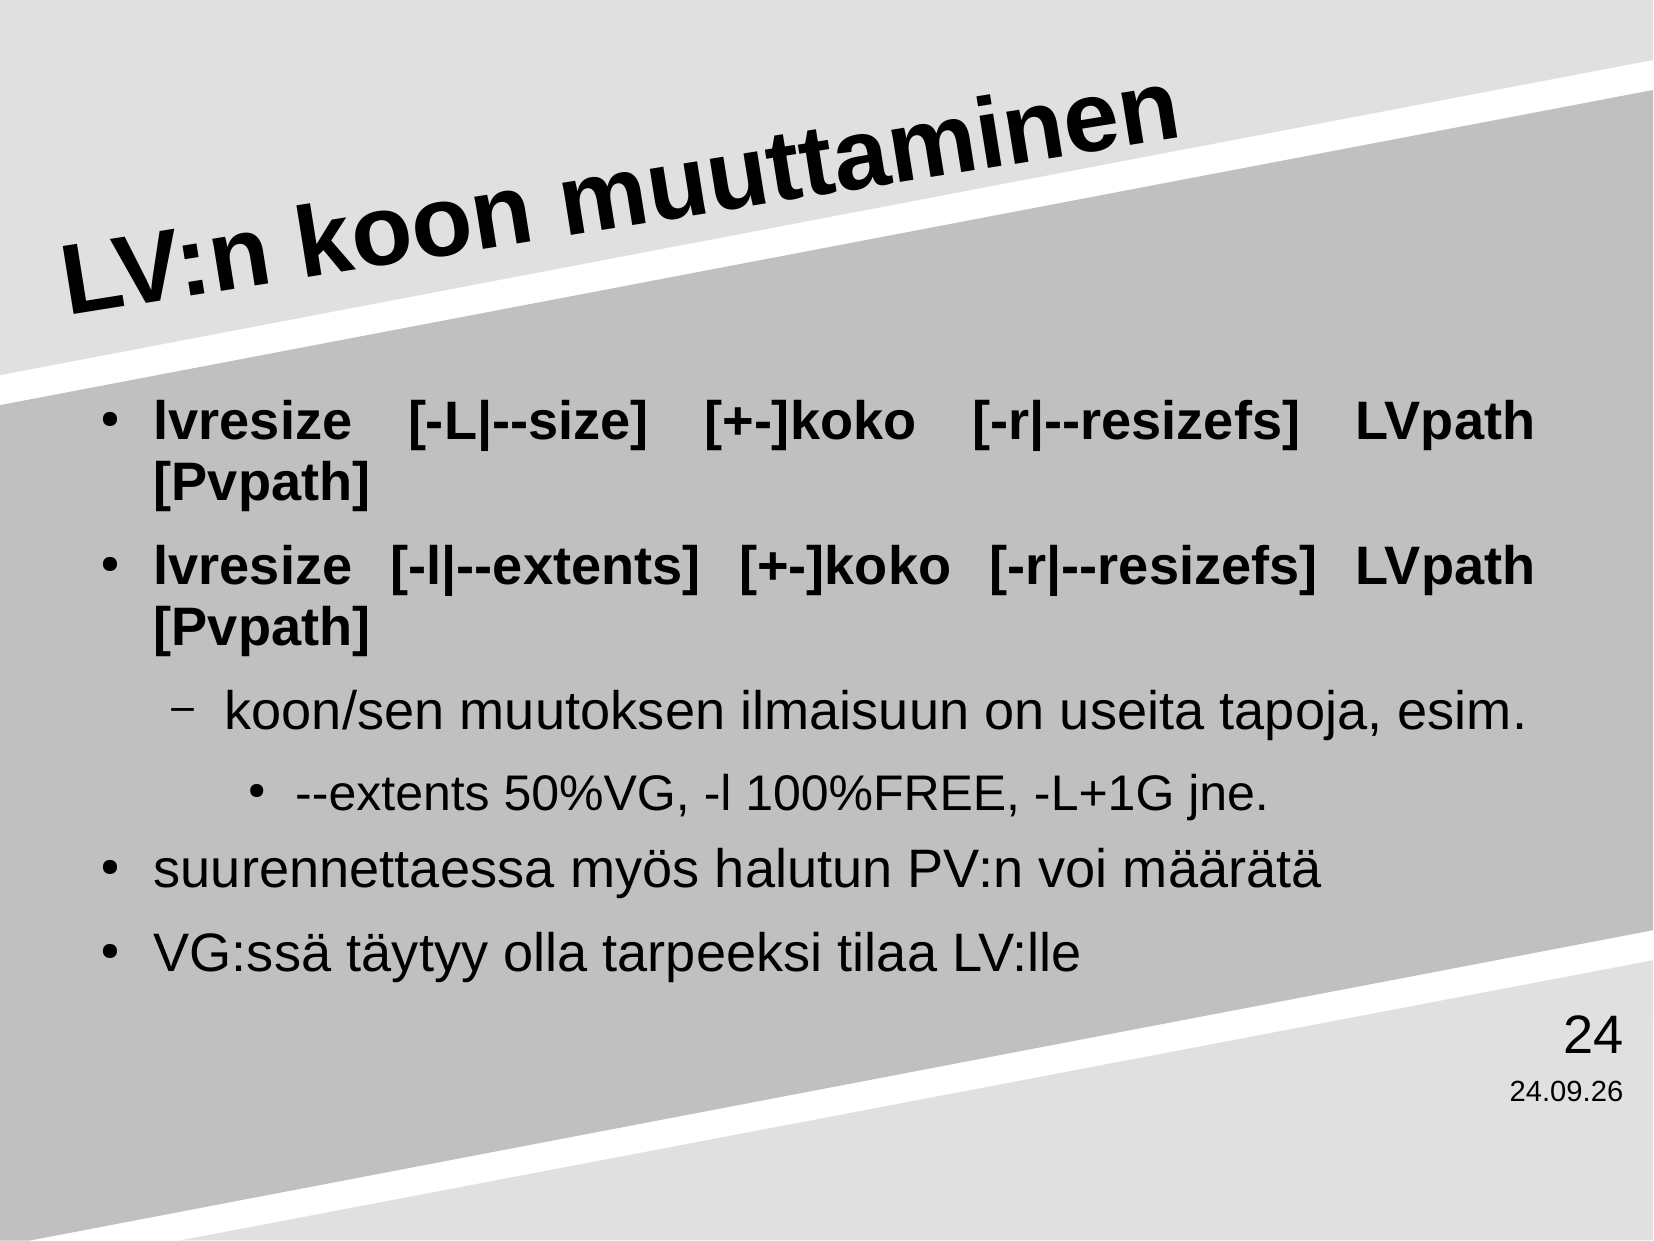

# LV:n koon muuttaminen
lvresize [-L|--size] [+-]koko [-r|--resizefs] LVpath [Pvpath]
lvresize [-l|--extents] [+-]koko [-r|--resizefs] LVpath [Pvpath]
koon/sen muutoksen ilmaisuun on useita tapoja, esim.
--extents 50%VG, -l 100%FREE, -L+1G jne.
suurennettaessa myös halutun PV:n voi määrätä
VG:ssä täytyy olla tarpeeksi tilaa LV:lle
24